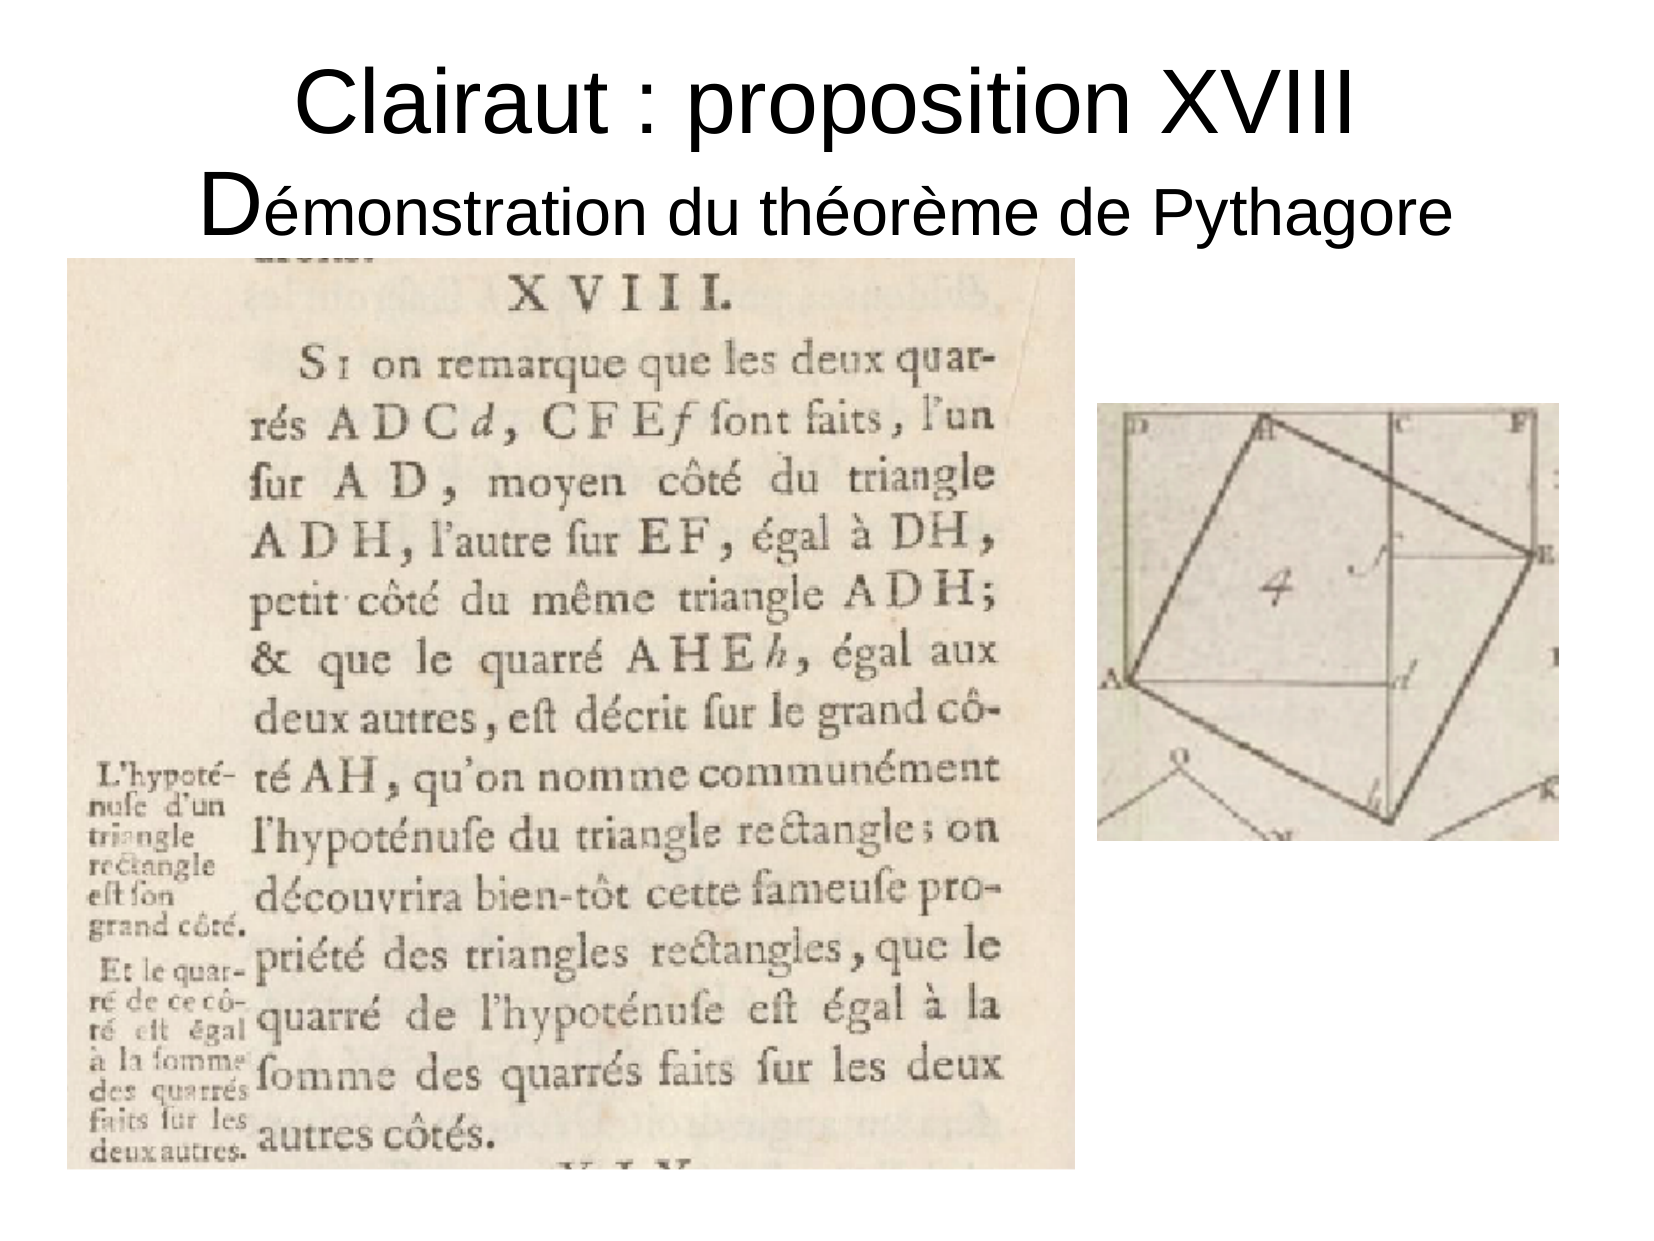

# Clairaut : proposition XVIII Démonstration du théorème de Pythagore